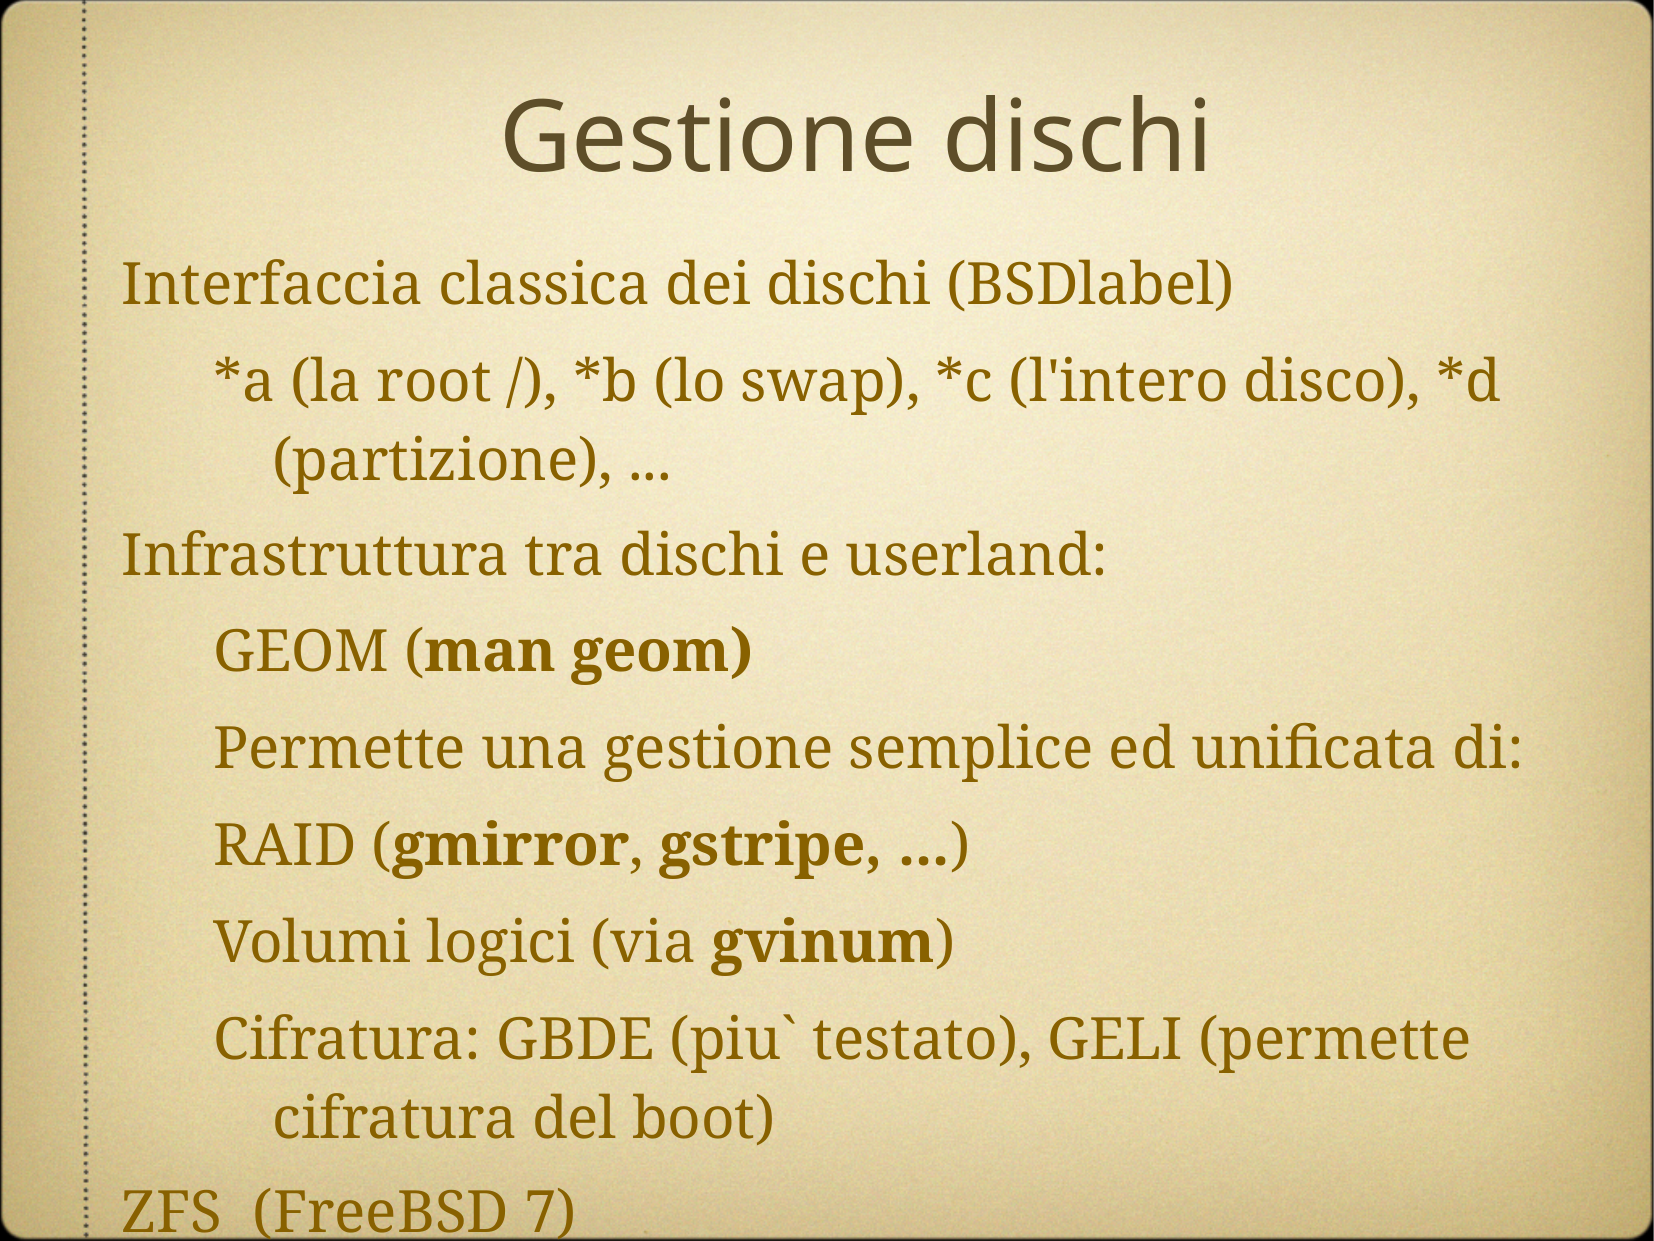

# Gestione dischi
Interfaccia classica dei dischi (BSDlabel)
*a (la root /), *b (lo swap), *c (l'intero disco), *d (partizione), ...
Infrastruttura tra dischi e userland:
GEOM (man geom)
Permette una gestione semplice ed unificata di:
RAID (gmirror, gstripe, ...)
Volumi logici (via gvinum)
Cifratura: GBDE (piu` testato), GELI (permette cifratura del boot)
ZFS (FreeBSD 7)